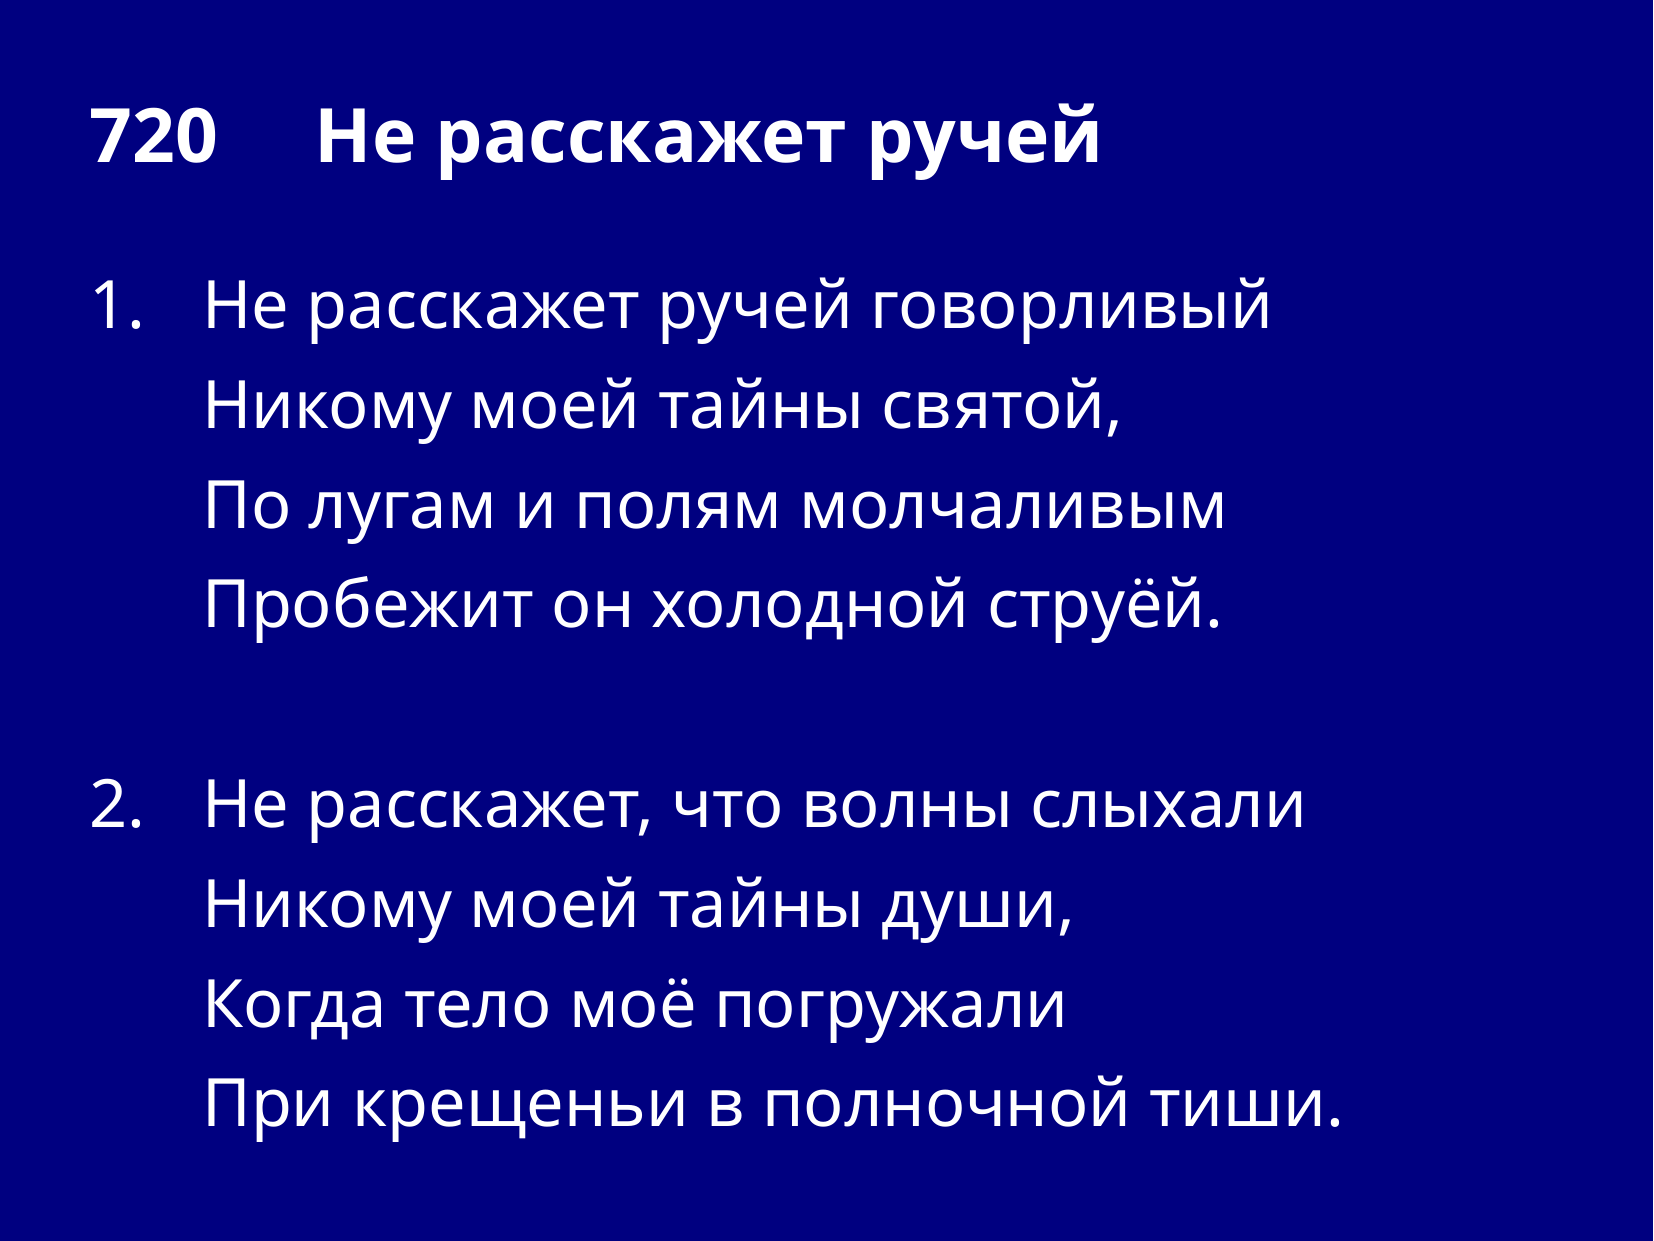

720	Не расскажет ручей
1.	Не расскажет ручей говорливый
	Никому моей тайны святой,
	По лугам и полям молчаливым
	Пробежит он холодной струёй.
2.	Не расскажет, что волны слыхали
	Никому моей тайны души,
	Когда тело моё погружали
	При крещеньи в полночной тиши.